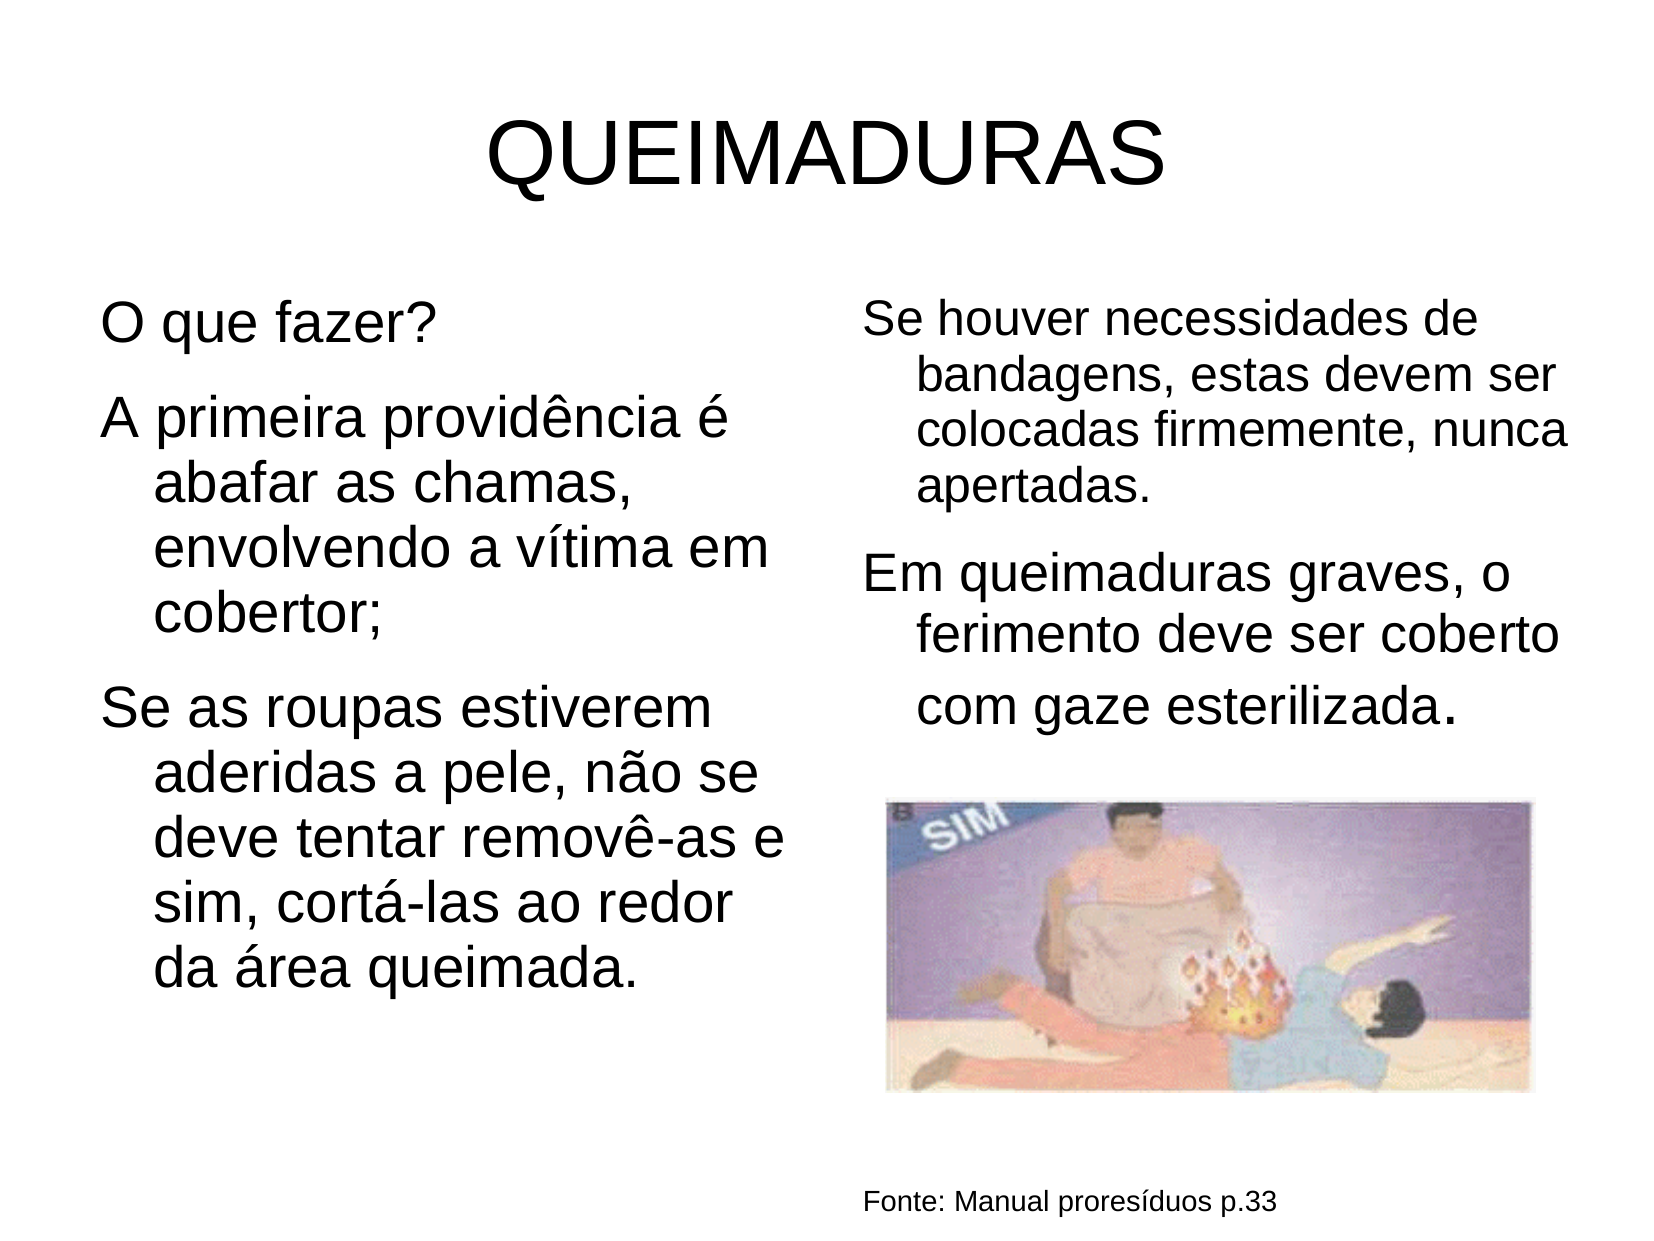

# QUEIMADURAS
O que fazer?
A primeira providência é abafar as chamas, envolvendo a vítima em cobertor;
Se as roupas estiverem aderidas a pele, não se deve tentar removê-as e sim, cortá-las ao redor da área queimada.
Se houver necessidades de bandagens, estas devem ser colocadas firmemente, nunca apertadas.
Em queimaduras graves, o ferimento deve ser coberto com gaze esterilizada.
Fonte: Manual proresíduos p.33